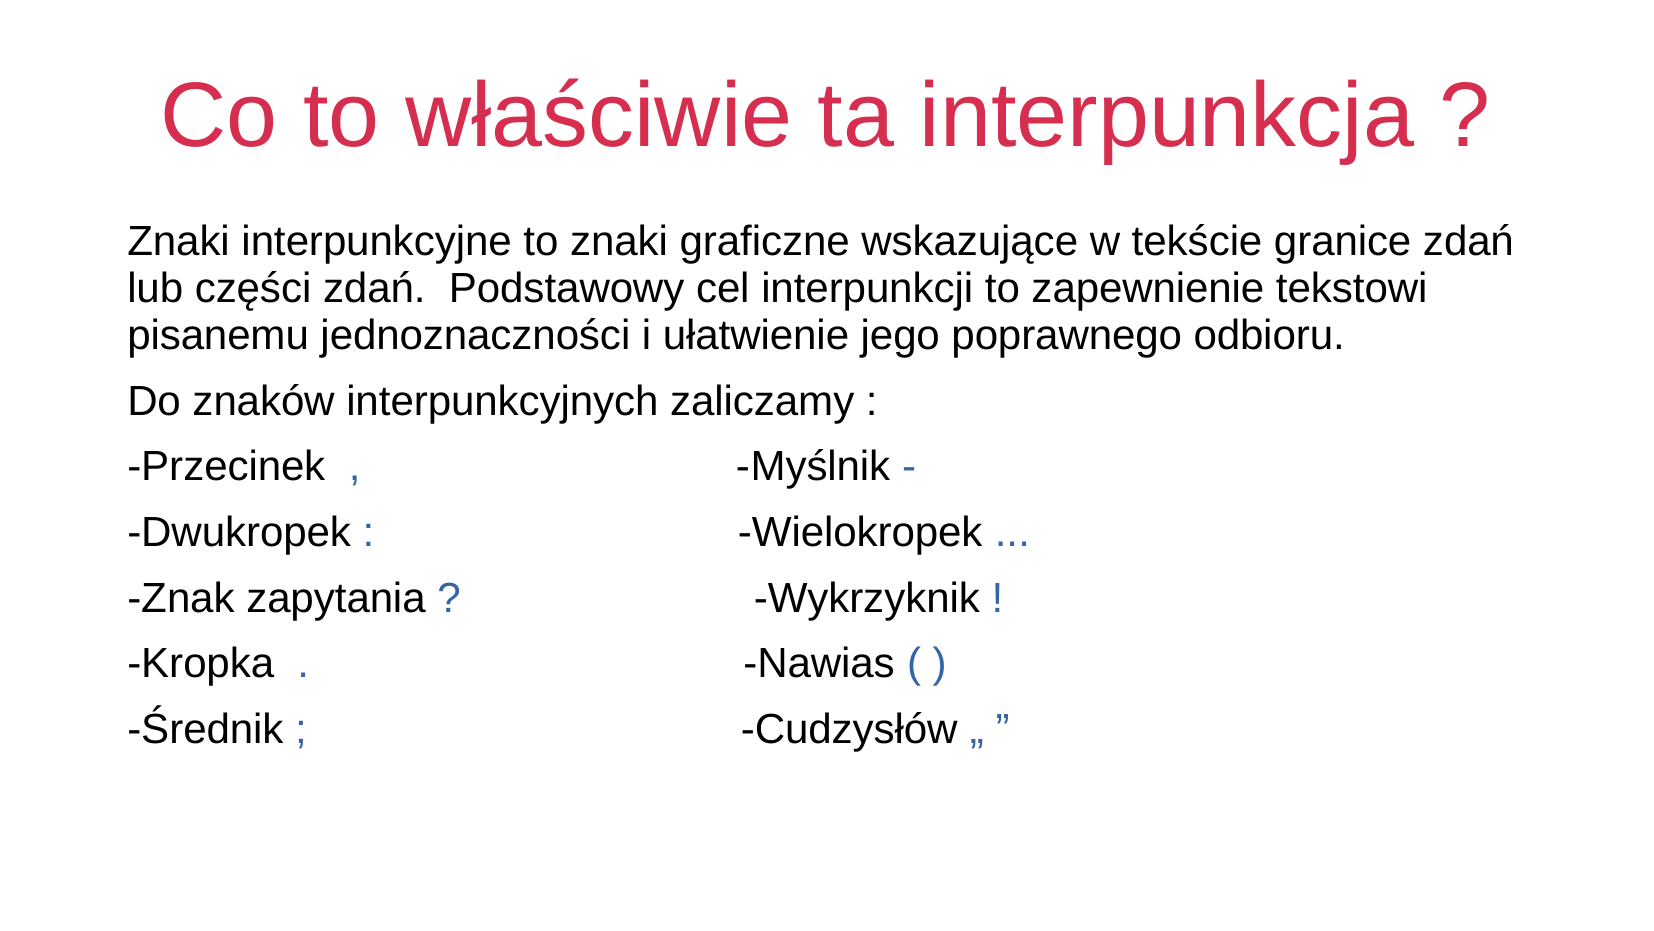

# Co to właściwie ta interpunkcja ?
Znaki interpunkcyjne to znaki graficzne wskazujące w tekście granice zdań lub części zdań. Podstawowy cel interpunkcji to zapewnienie tekstowi pisanemu jednoznaczności i ułatwienie jego poprawnego odbioru.
Do znaków interpunkcyjnych zaliczamy :
-Przecinek , -Myślnik -
-Dwukropek : -Wielokropek ...
-Znak zapytania ? -Wykrzyknik !
-Kropka . -Nawias ( )
-Średnik ; -Cudzysłów „ ”